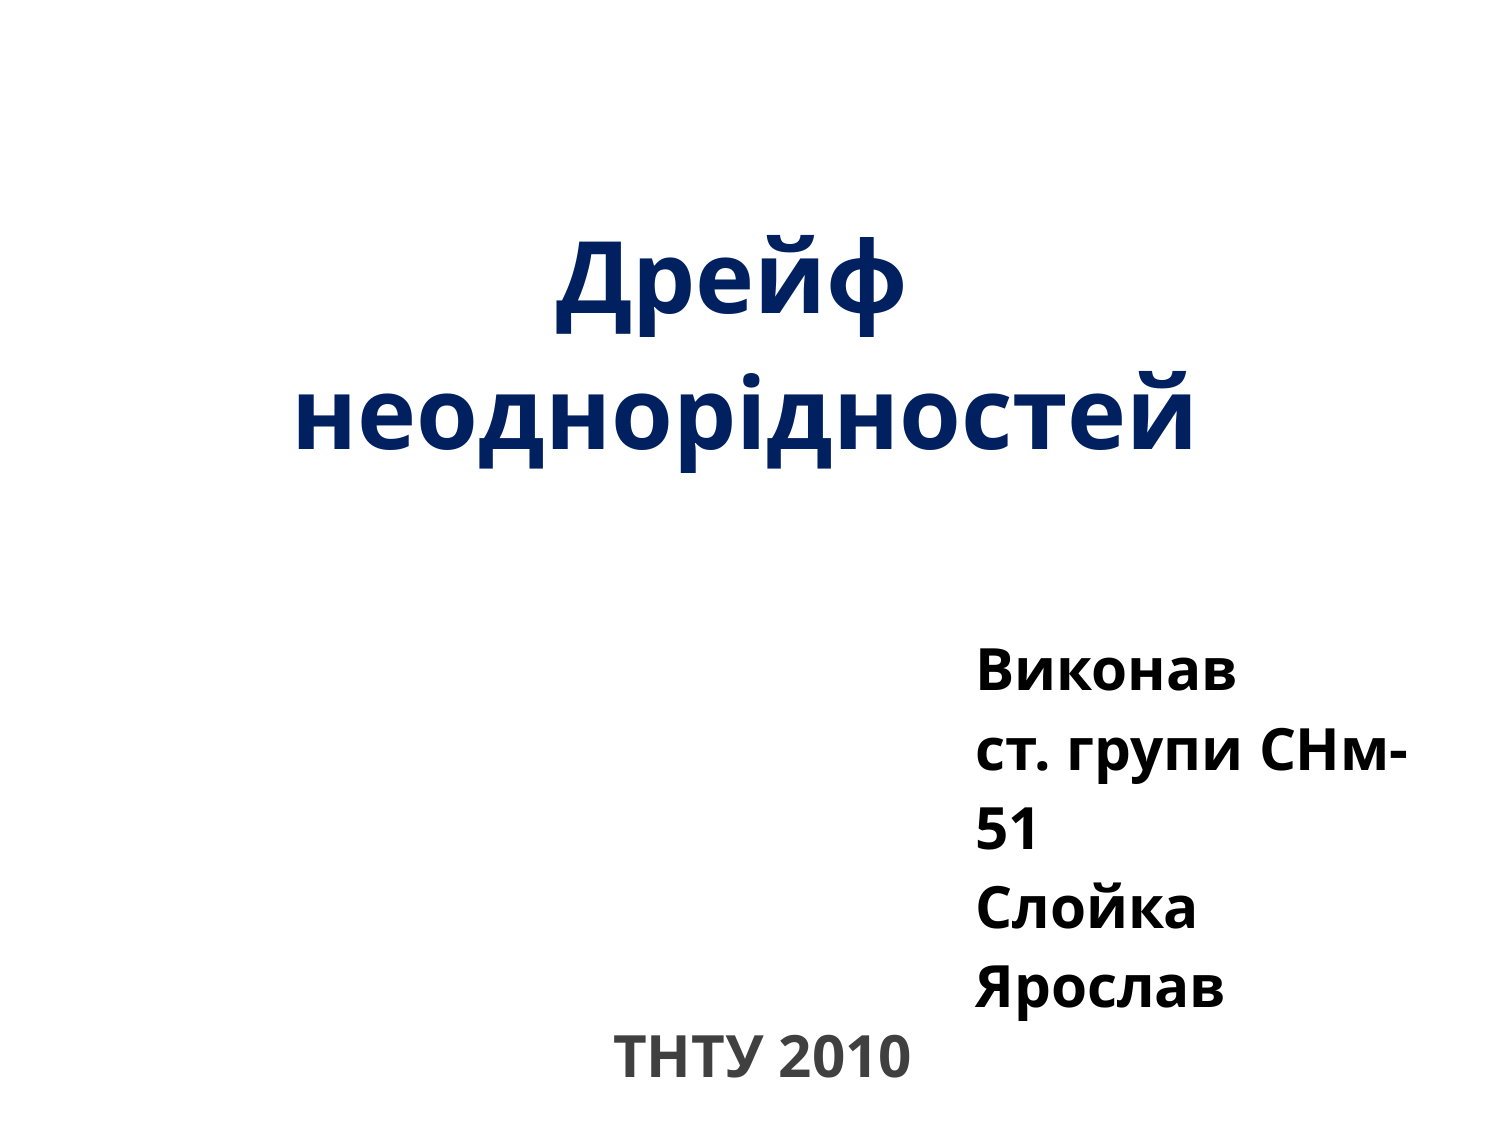

# Дрейф неоднорідностей
Виконав
ст. групи СНм-51
Слойка Ярослав
ТНТУ 2010